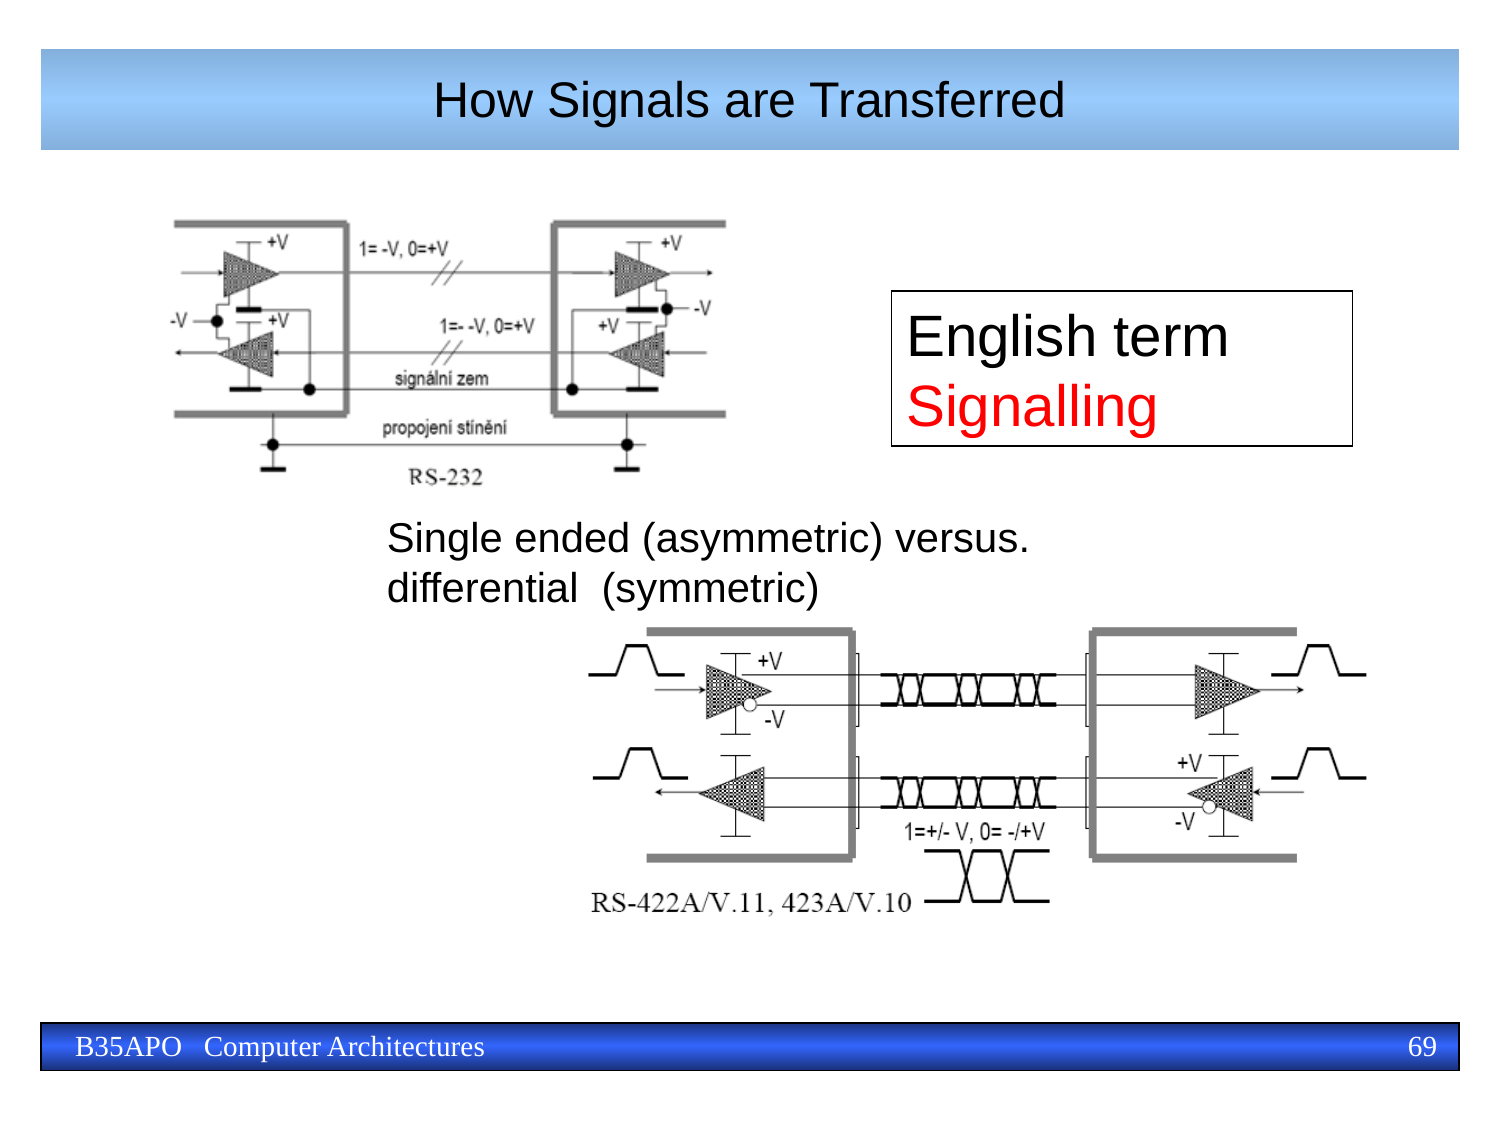

# How Signals are Transferred
English term Signalling
Single ended (asymmetric) versus. differential (symmetric)
B35APO Computer Architectures
69